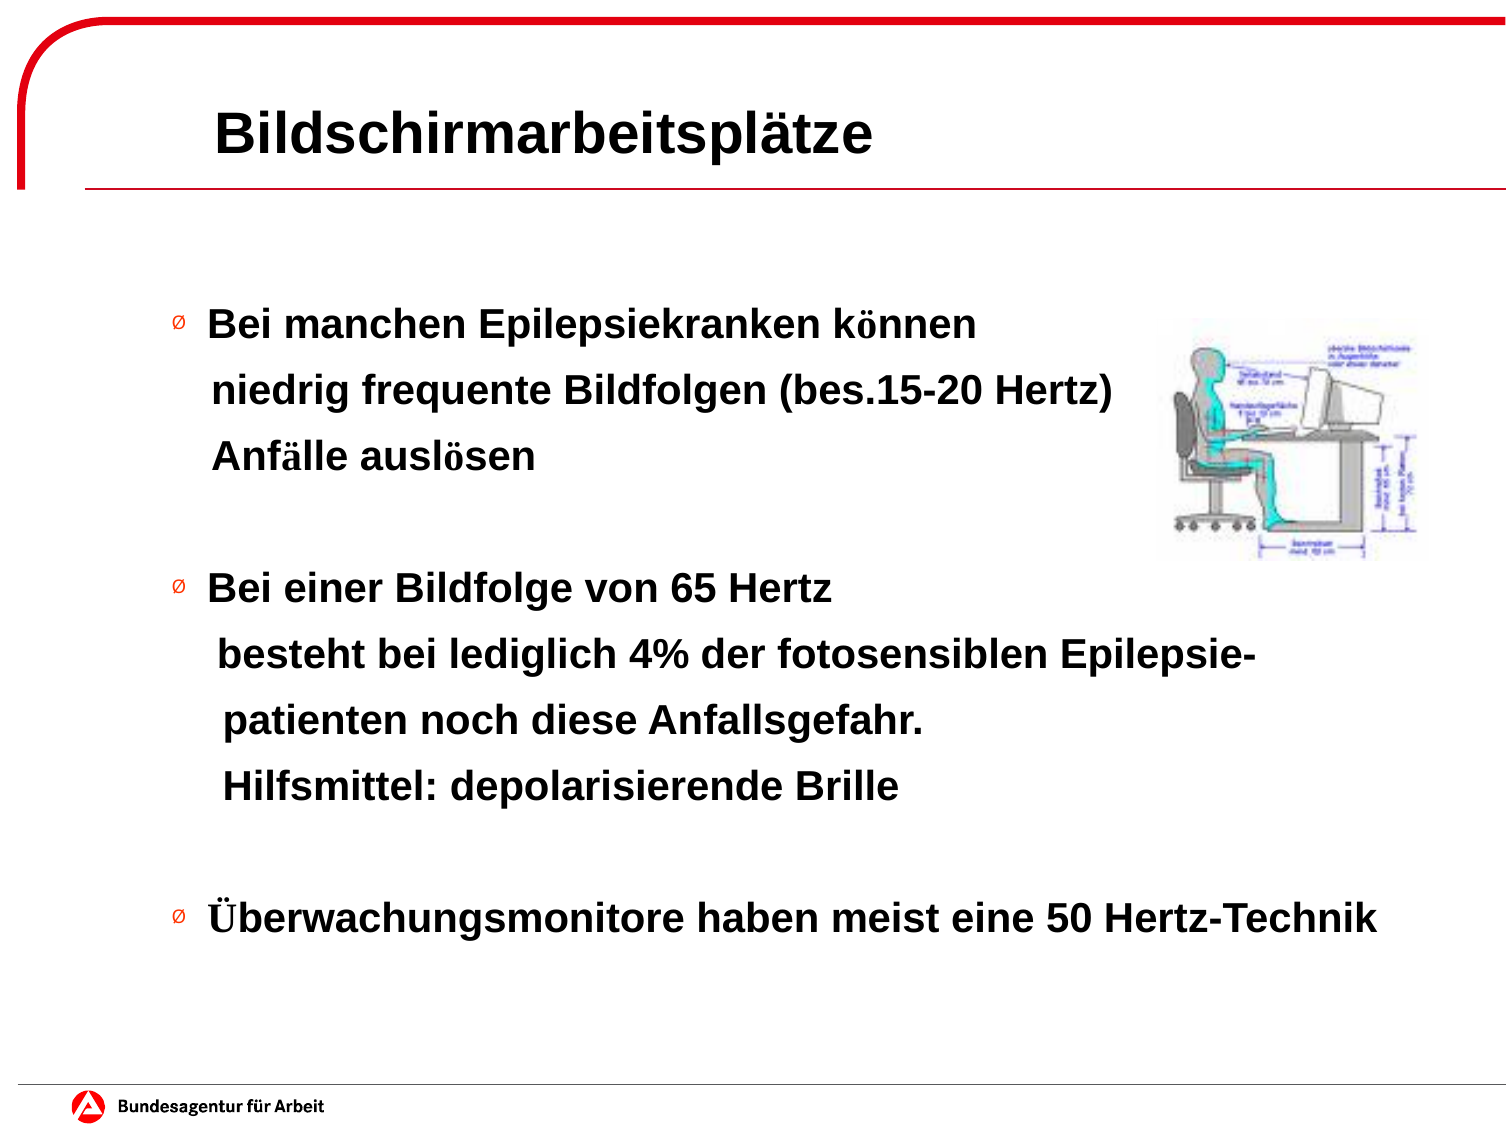

Bildschirmarbeitsplätze
Bei manchen Epilepsiekranken können
	niedrig frequente Bildfolgen (bes.15-20 Hertz)
	Anfälle auslösen
Bei einer Bildfolge von 65 Hertz
 besteht bei lediglich 4% der fotosensiblen Epilepsie-
	 patienten noch diese Anfallsgefahr.
	 Hilfsmittel: depolarisierende Brille
Überwachungsmonitore haben meist eine 50 Hertz-Technik